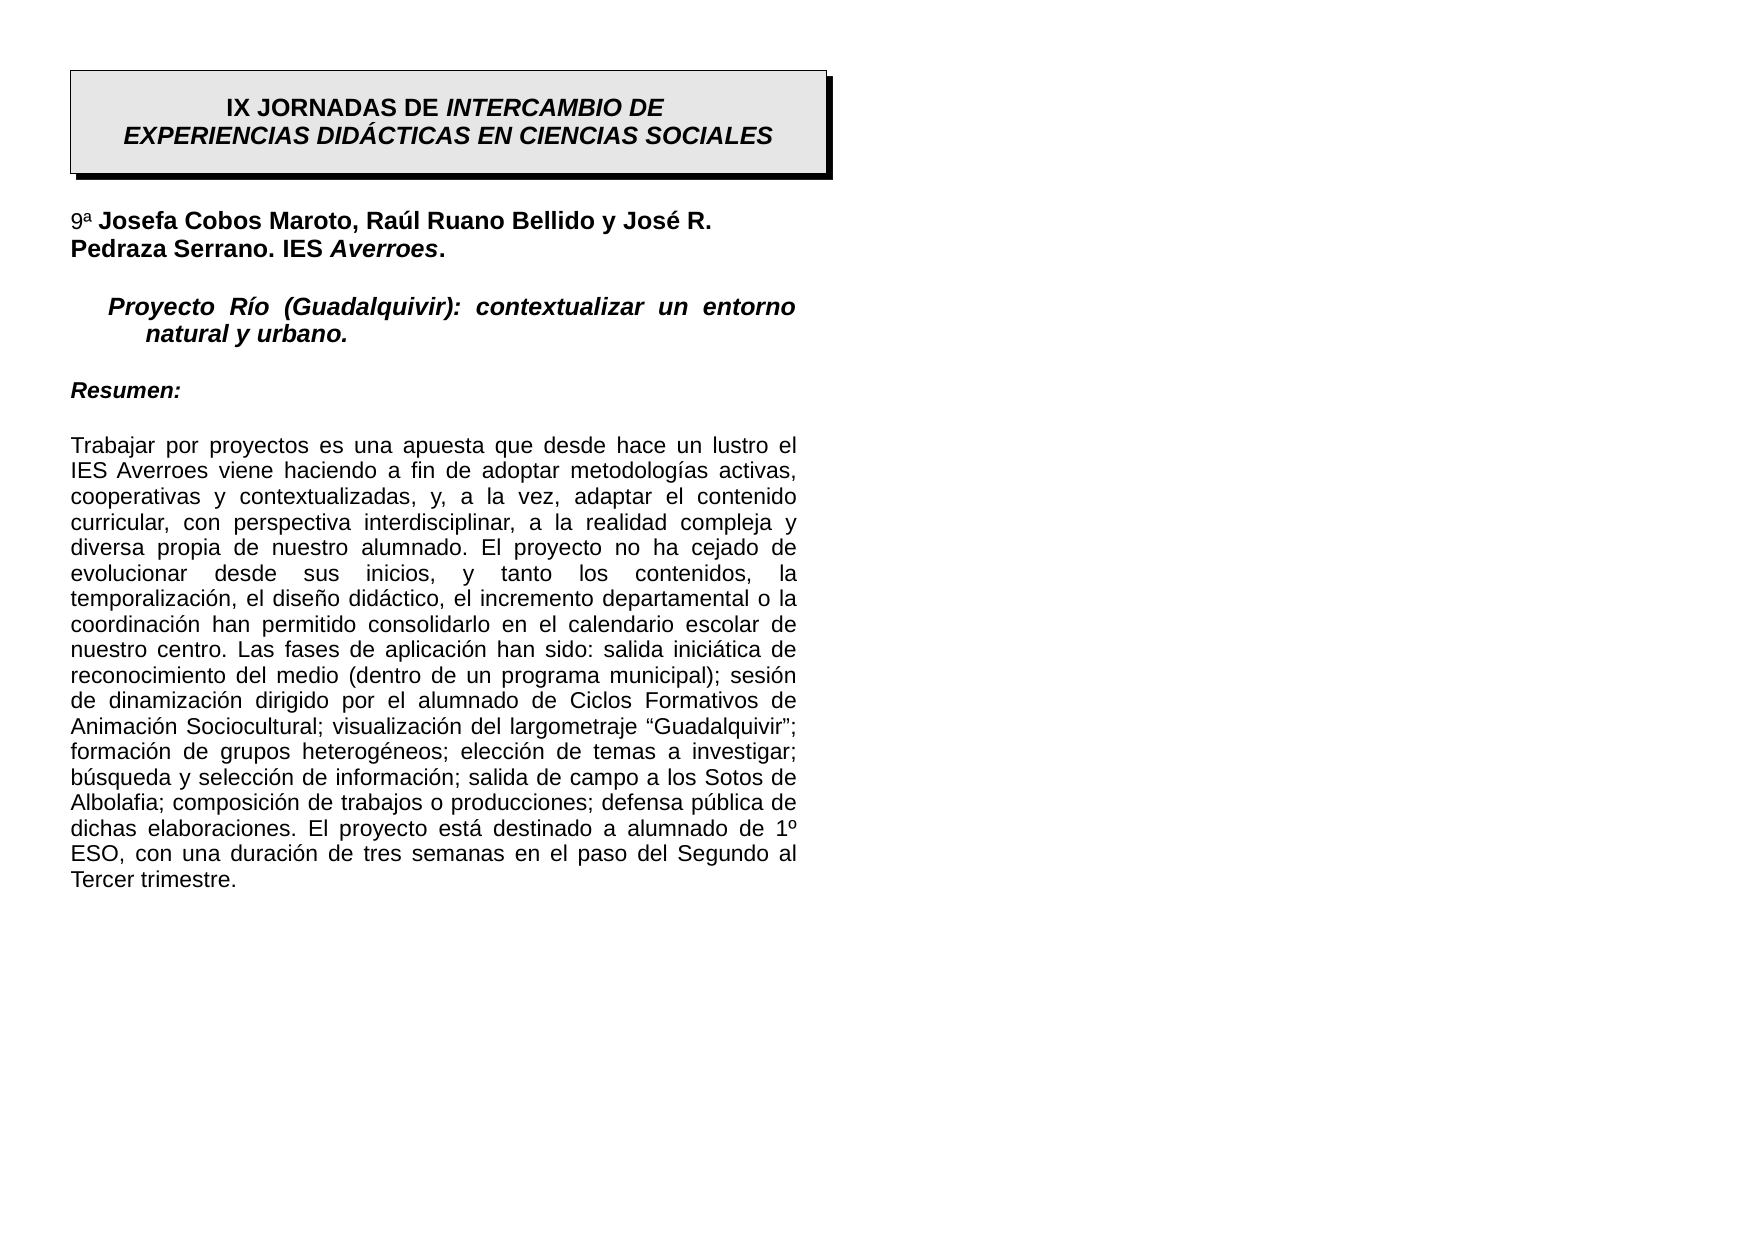

# IX JORNADAS DE INTERCAMBIO DE EXPERIENCIAS DIDÁCTICAS EN CIENCIAS SOCIALES
9ª Josefa Cobos Maroto, Raúl Ruano Bellido y José R. Pedraza Serrano. IES Averroes.
Proyecto Río (Guadalquivir): contextualizar un entorno natural y urbano.
Resumen:
Trabajar por proyectos es una apuesta que desde hace un lustro el IES Averroes viene haciendo a fin de adoptar metodologías activas, cooperativas y contextualizadas, y, a la vez, adaptar el contenido curricular, con perspectiva interdisciplinar, a la realidad compleja y diversa propia de nuestro alumnado. El proyecto no ha cejado de evolucionar desde sus inicios, y tanto los contenidos, la temporalización, el diseño didáctico, el incremento departamental o la coordinación han permitido consolidarlo en el calendario escolar de nuestro centro. Las fases de aplicación han sido: salida iniciática de reconocimiento del medio (dentro de un programa municipal); sesión de dinamización dirigido por el alumnado de Ciclos Formativos de Animación Sociocultural; visualización del largometraje “Guadalquivir”; formación de grupos heterogéneos; elección de temas a investigar; búsqueda y selección de información; salida de campo a los Sotos de Albolafia; composición de trabajos o producciones; defensa pública de dichas elaboraciones. El proyecto está destinado a alumnado de 1º ESO, con una duración de tres semanas en el paso del Segundo al Tercer trimestre.